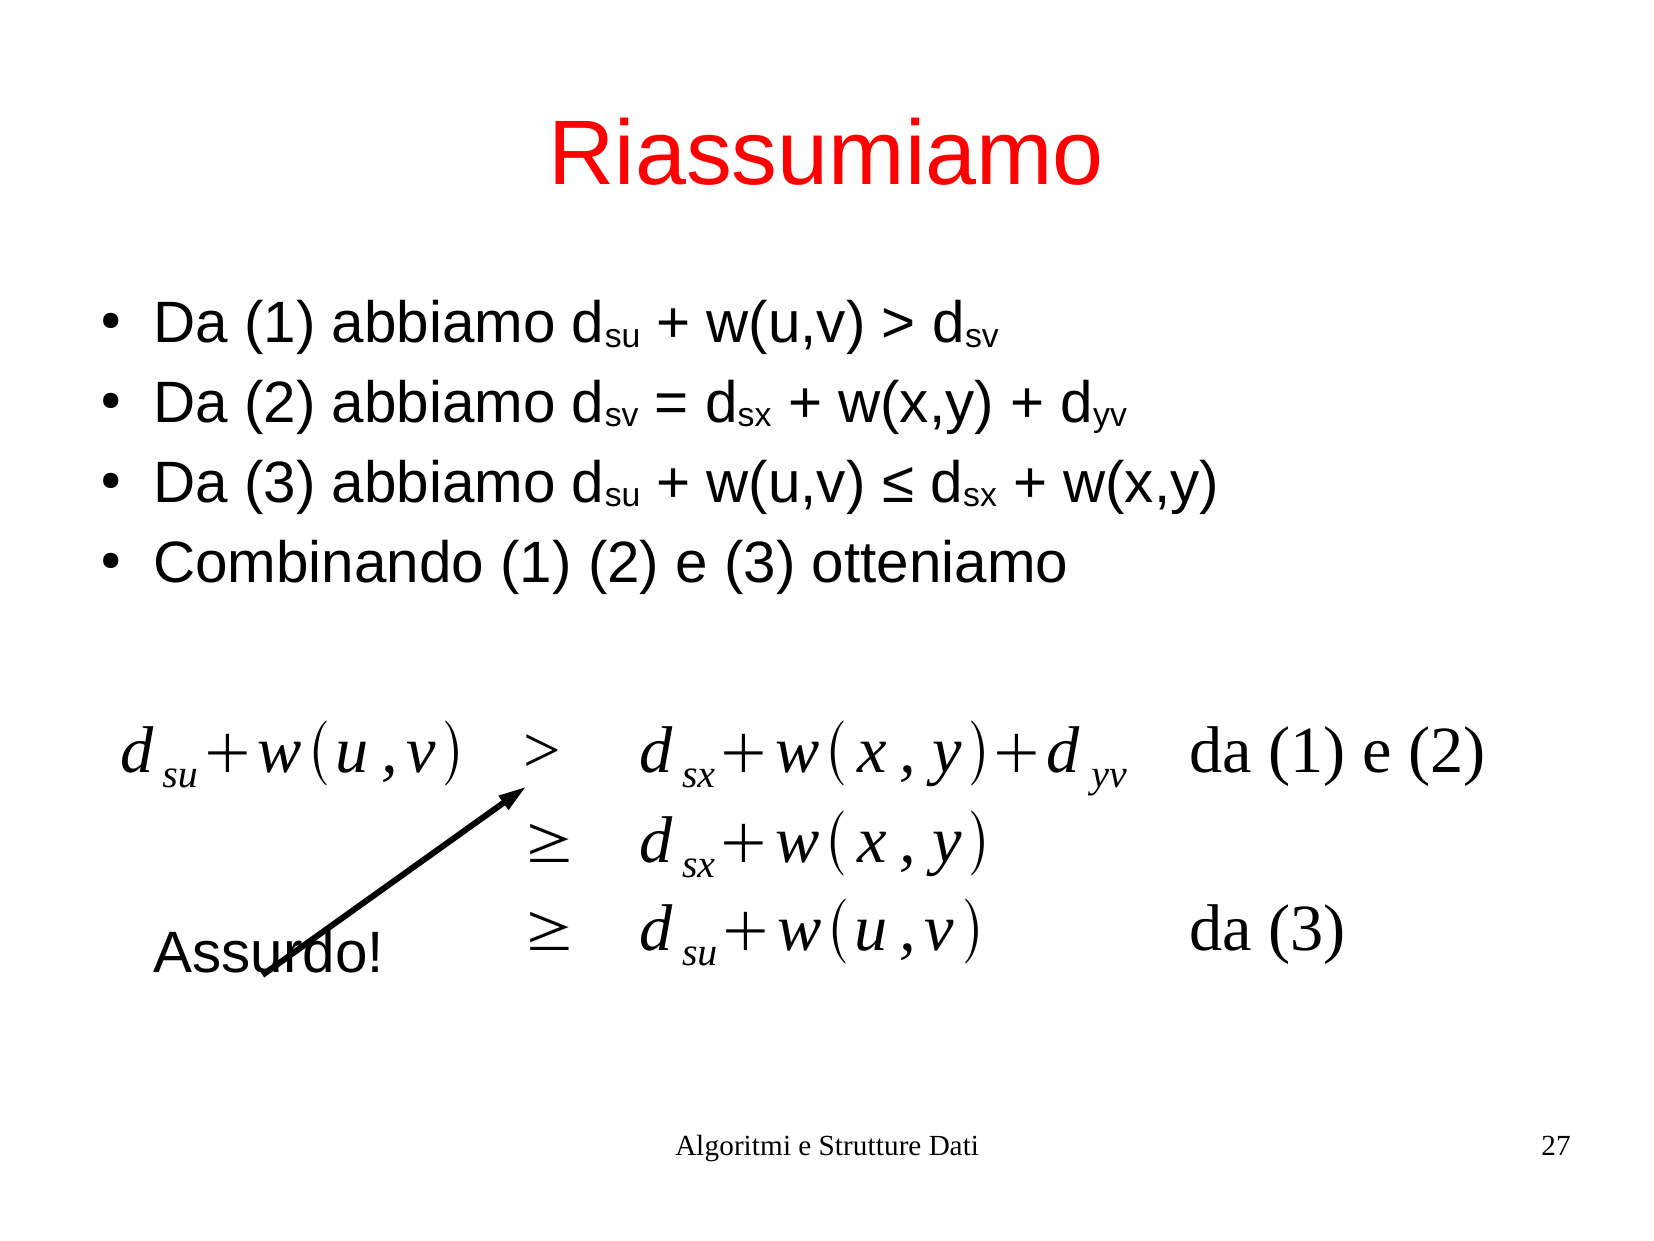

# Riassumiamo
Da (1) abbiamo dsu + w(u,v) > dsv
Da (2) abbiamo dsv = dsx + w(x,y) + dyv
Da (3) abbiamo dsu + w(u,v) ≤ dsx + w(x,y)
Combinando (1) (2) e (3) otteniamo
Assurdo!
Algoritmi e Strutture Dati
27